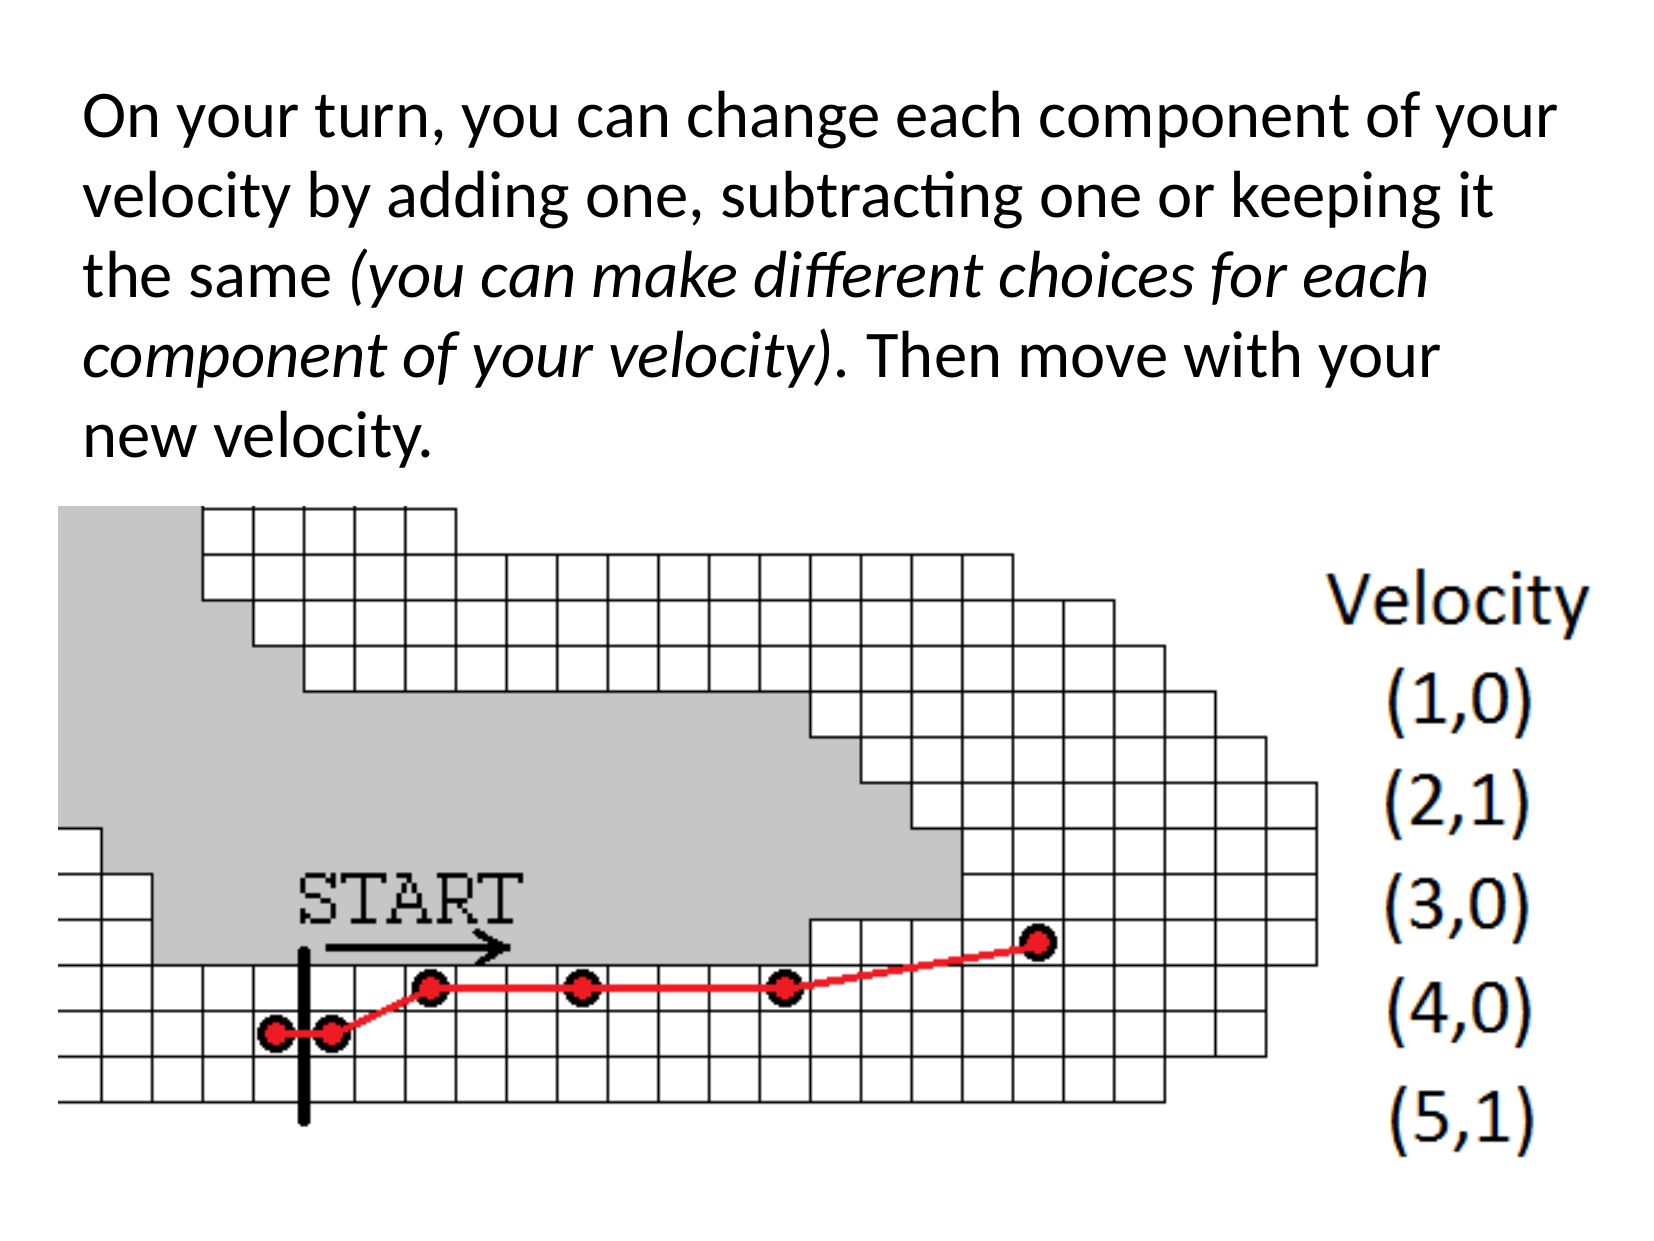

On your turn, you can change each component of your velocity by adding one, subtracting one or keeping it the same (you can make different choices for each component of your velocity). Then move with your new velocity.